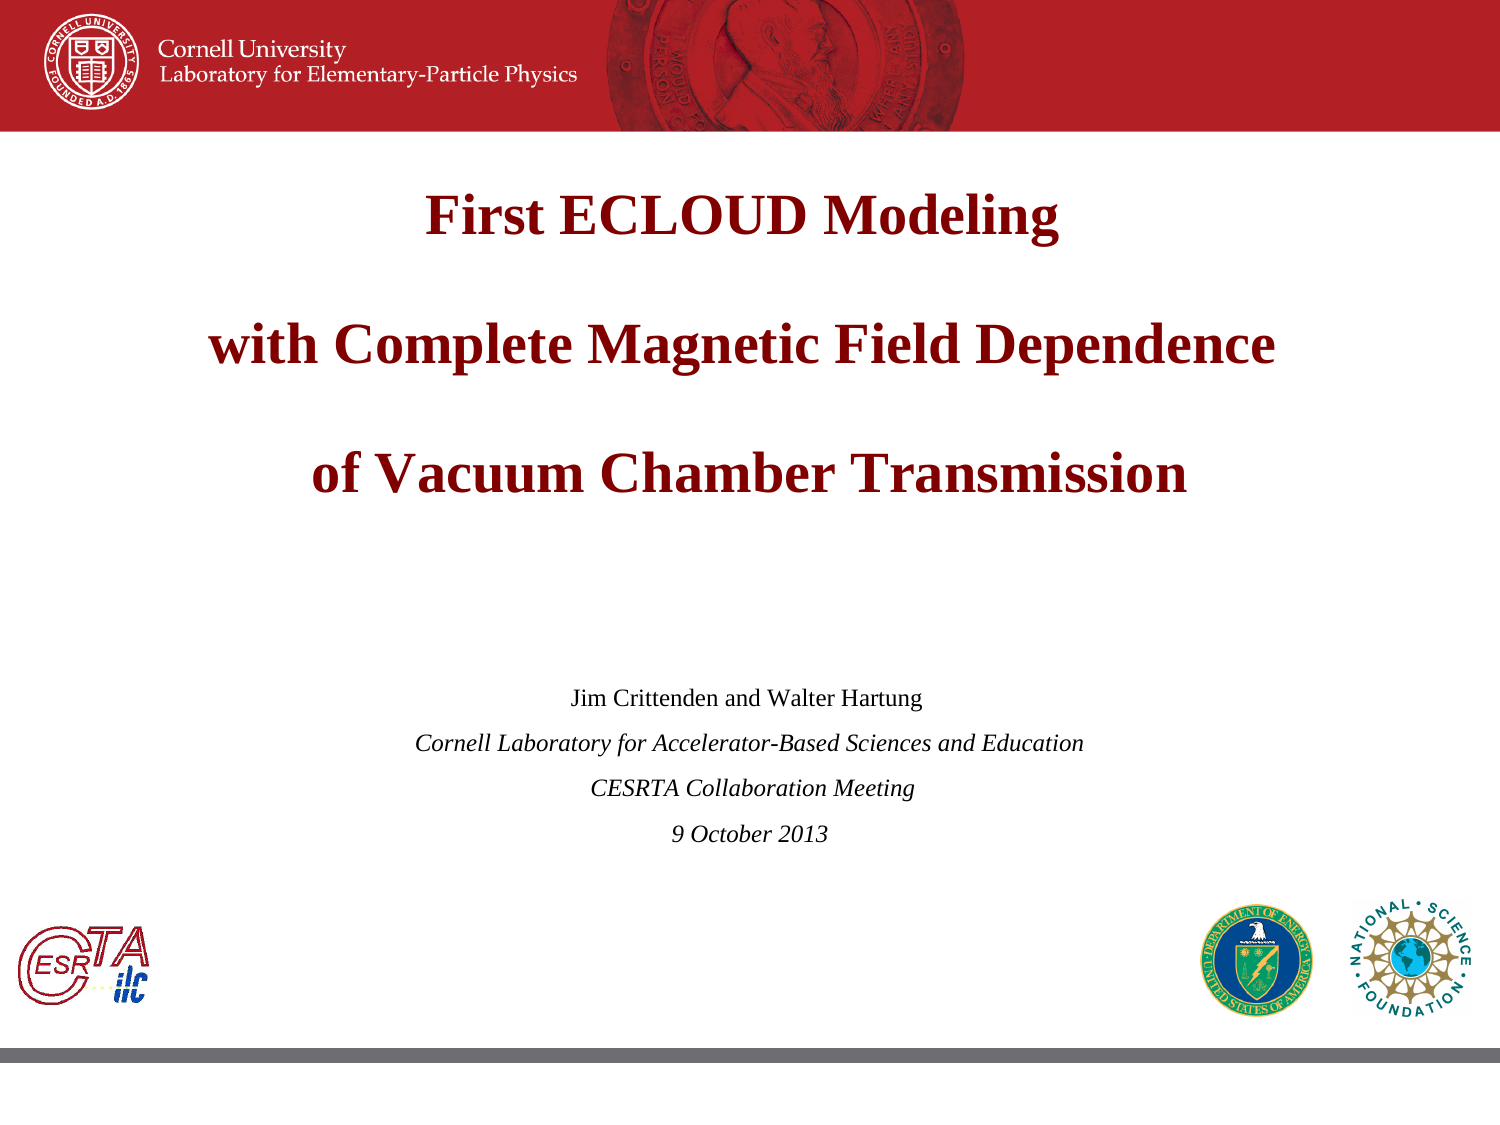

First ECLOUD Modeling
with Complete Magnetic Field Dependence
of Vacuum Chamber Transmission
# Jim Crittenden and Walter Hartung
Cornell Laboratory for Accelerator-Based Sciences and Education
 CESRTA Collaboration Meeting
9 October 2013